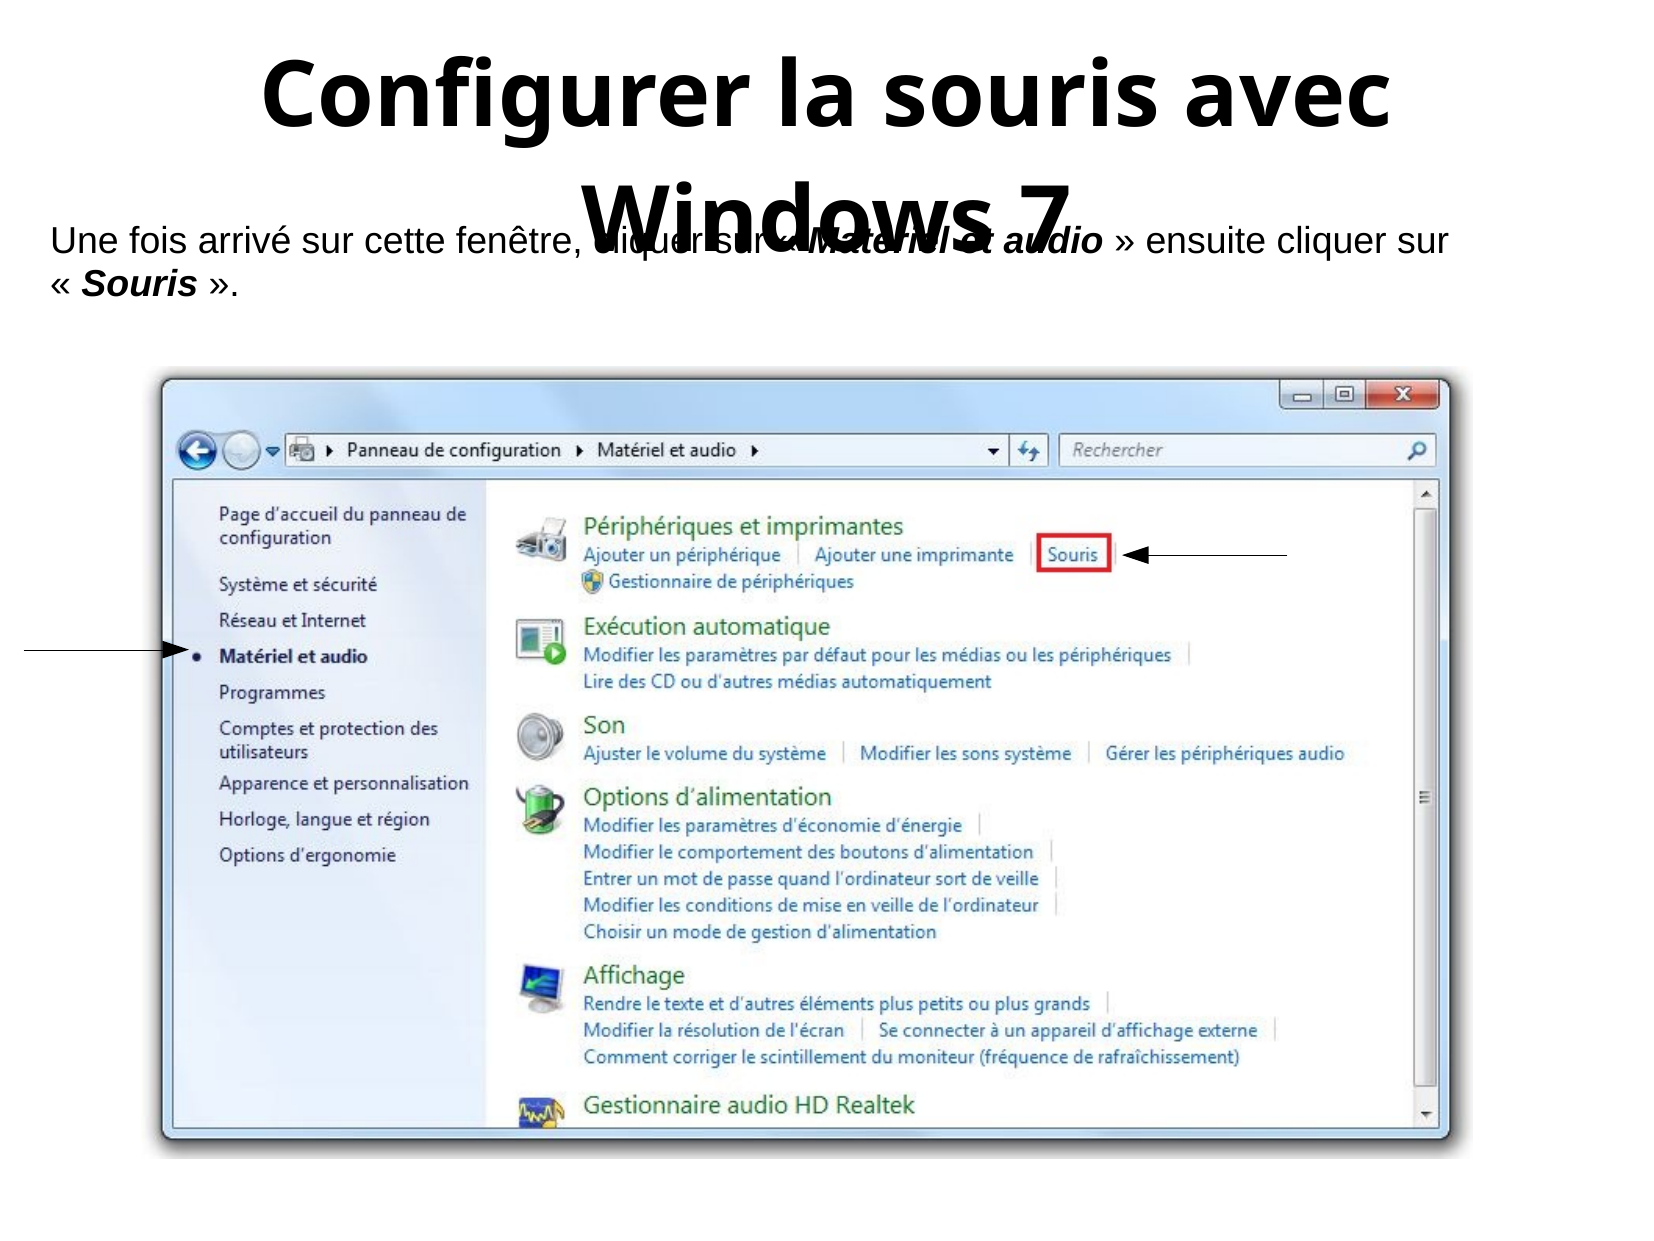

# Configurer la souris avec Windows 7
Une fois arrivé sur cette fenêtre, cliquer sur « Matériel et audio » ensuite cliquer sur « Souris ».